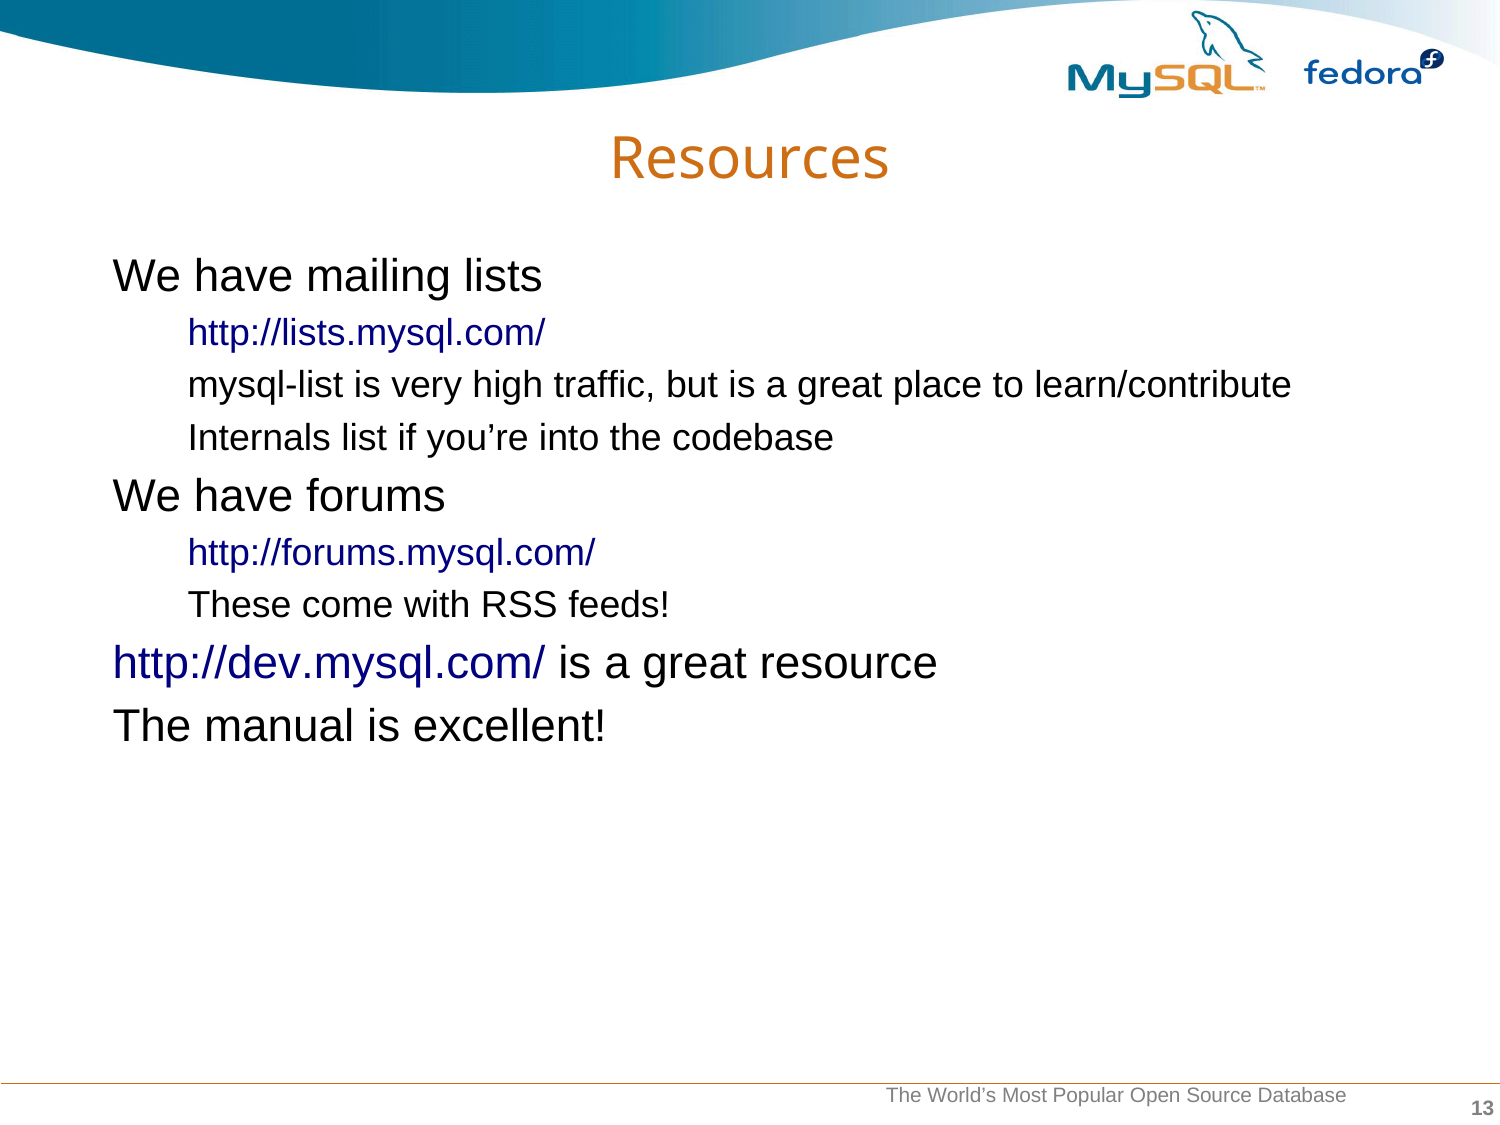

# Resources
We have mailing lists
http://lists.mysql.com/
mysql-list is very high traffic, but is a great place to learn/contribute
Internals list if you’re into the codebase
We have forums
http://forums.mysql.com/
These come with RSS feeds!
http://dev.mysql.com/ is a great resource
The manual is excellent!